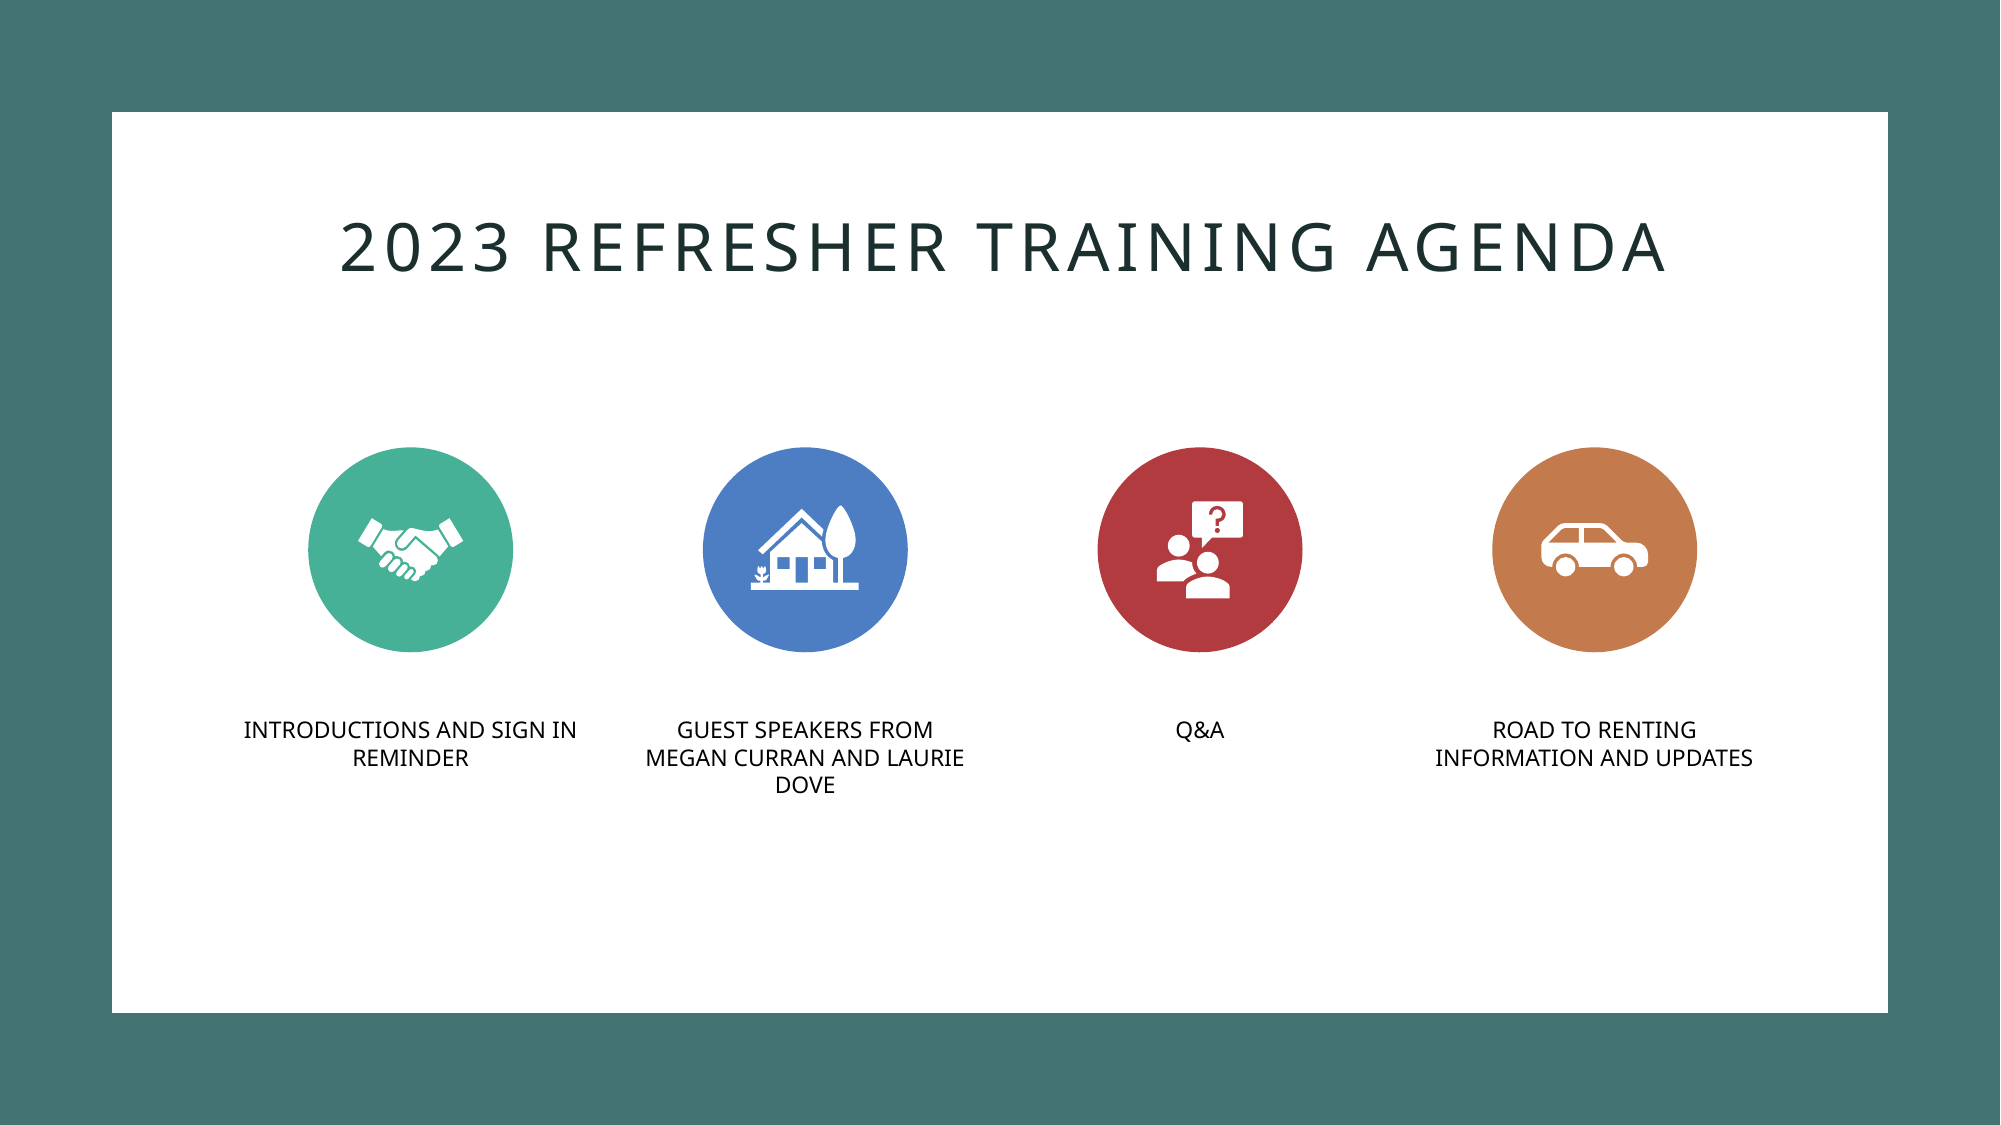

# 2023 Refresher training agenda
Introductions and sign in reminder
Guest Speakers from Megan Curran and Laurie Dove
Q&A
Road to Renting Information and Updates